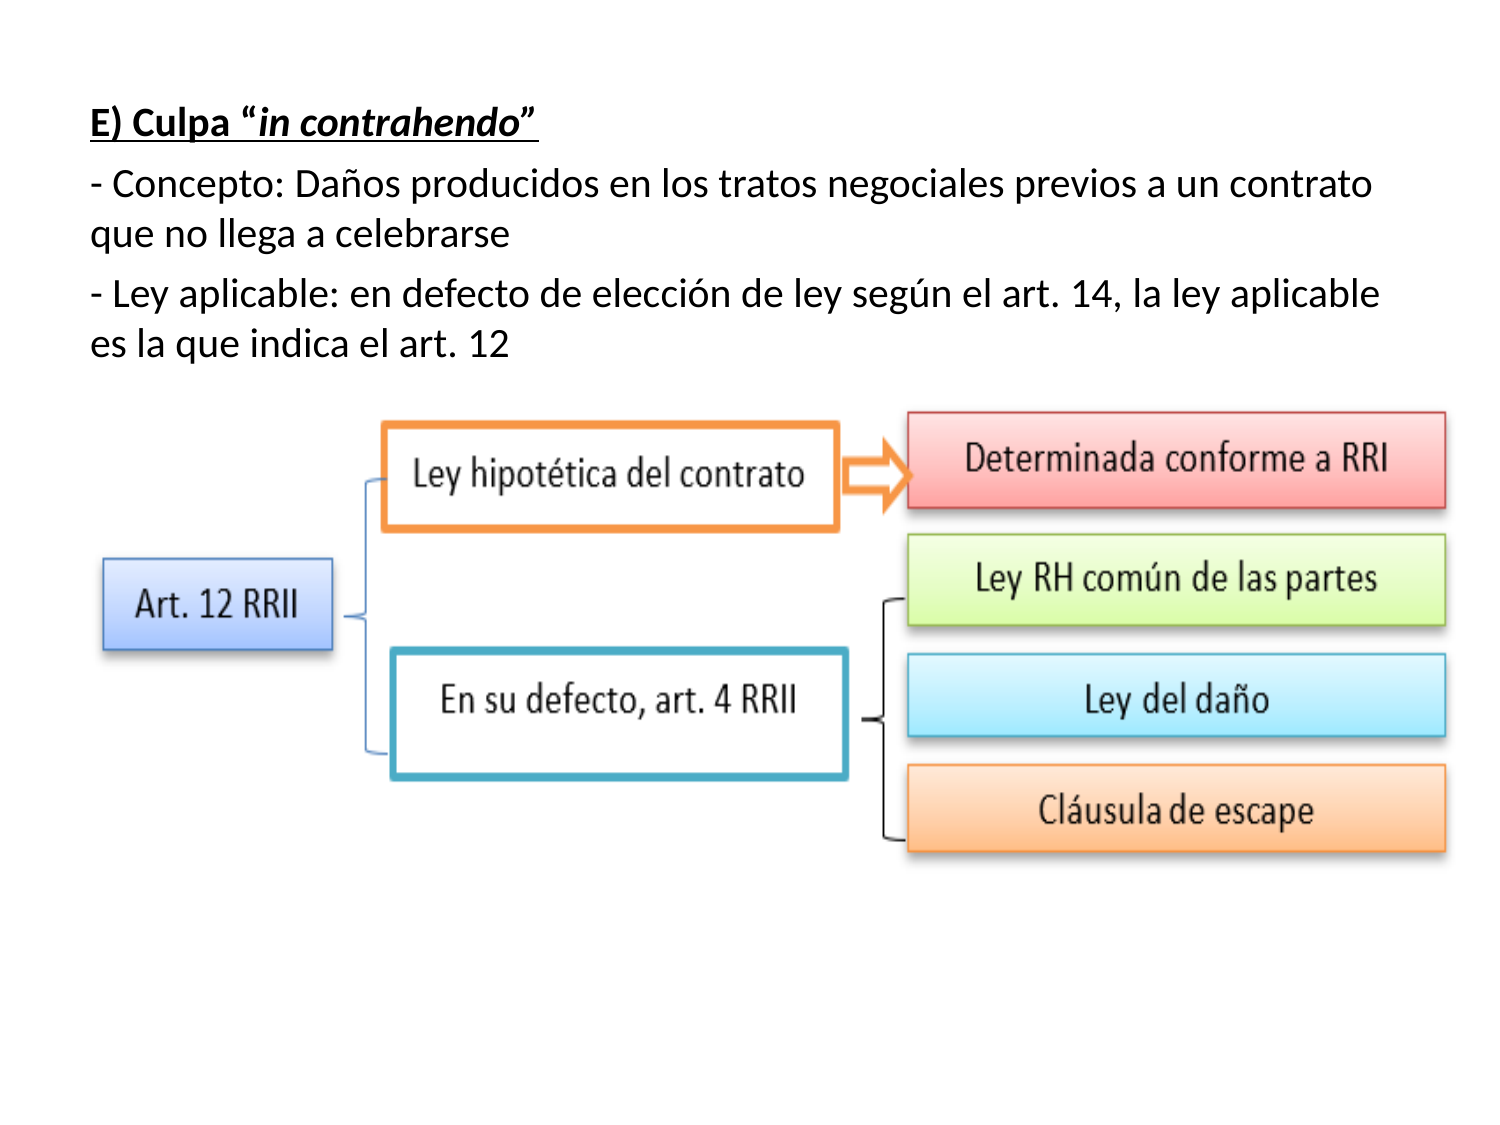

# E) Culpa “in contrahendo”
- Concepto: Daños producidos en los tratos negociales previos a un contrato que no llega a celebrarse
- Ley aplicable: en defecto de elección de ley según el art. 14, la ley aplicable es la que indica el art. 12